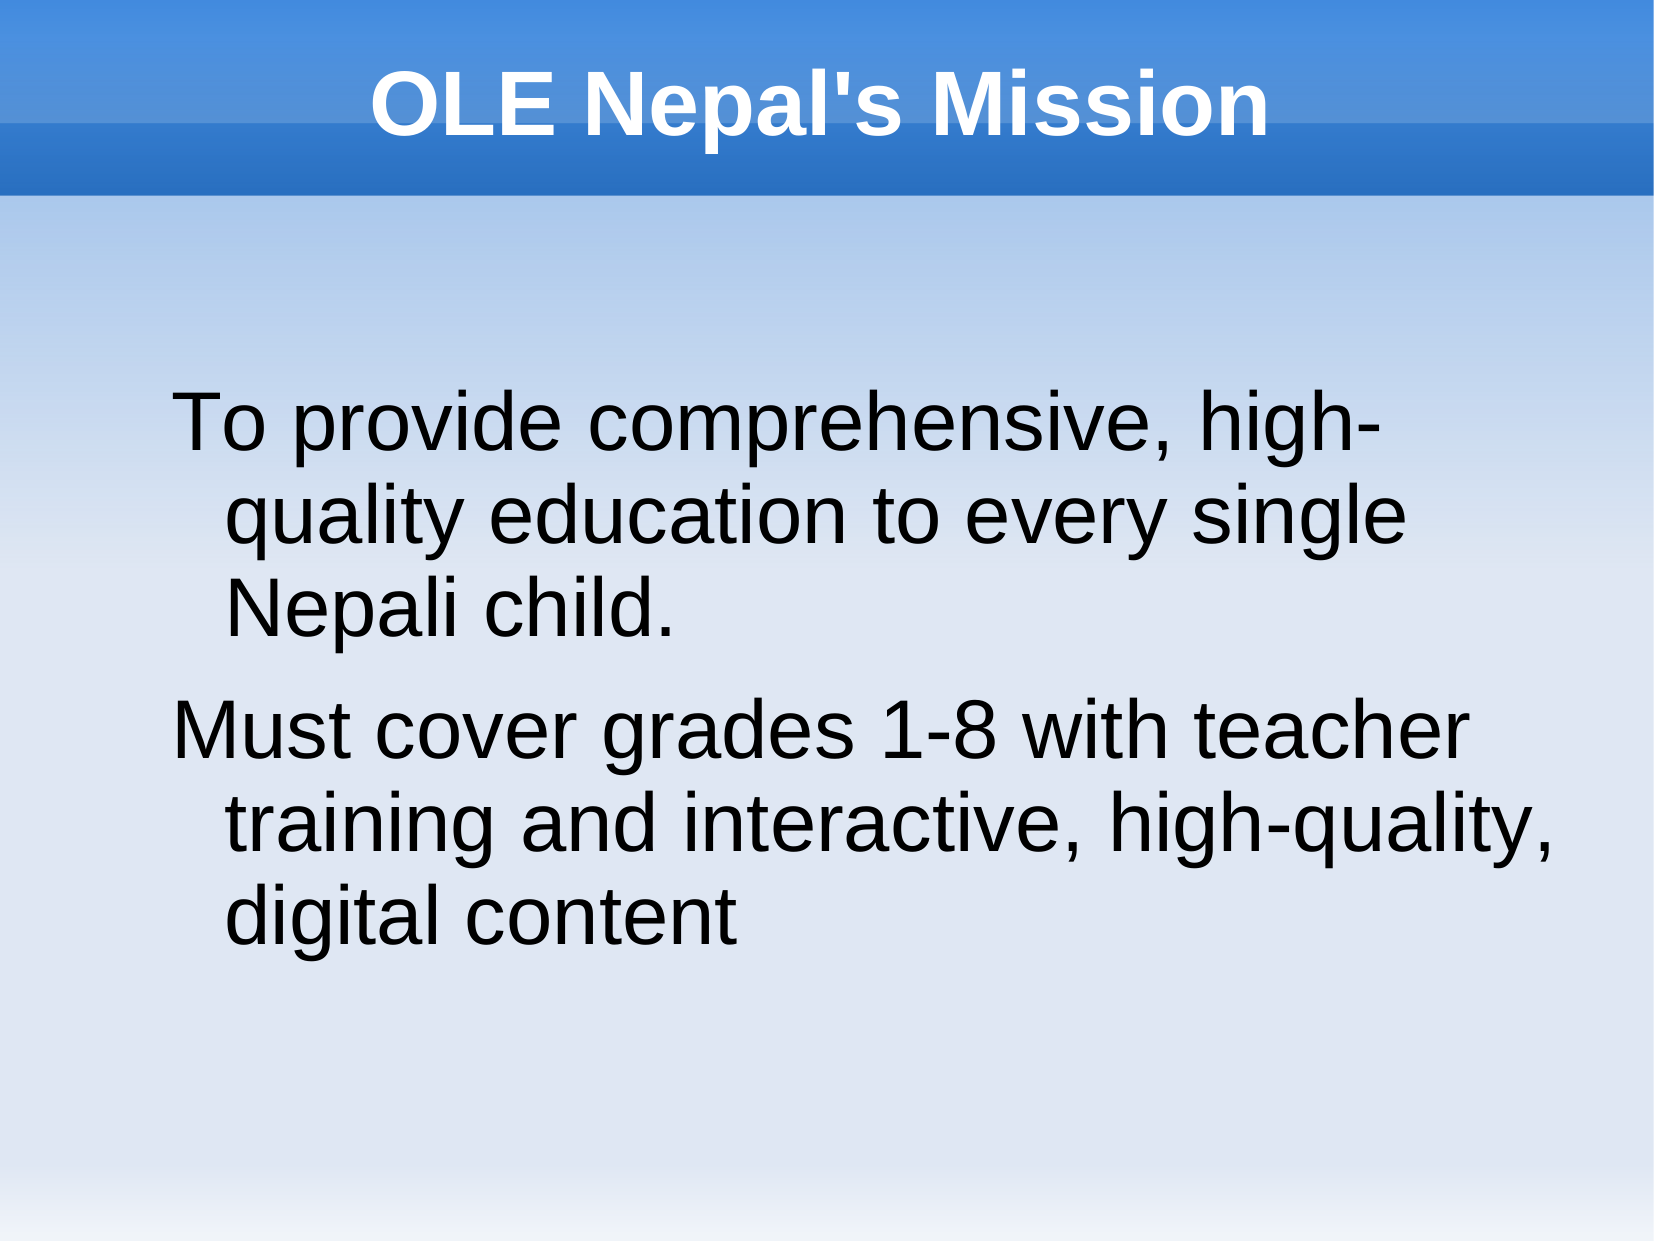

# OLE Nepal's Mission
To provide comprehensive, high-quality education to every single Nepali child.
Must cover grades 1-8 with teacher training and interactive, high-quality, digital content